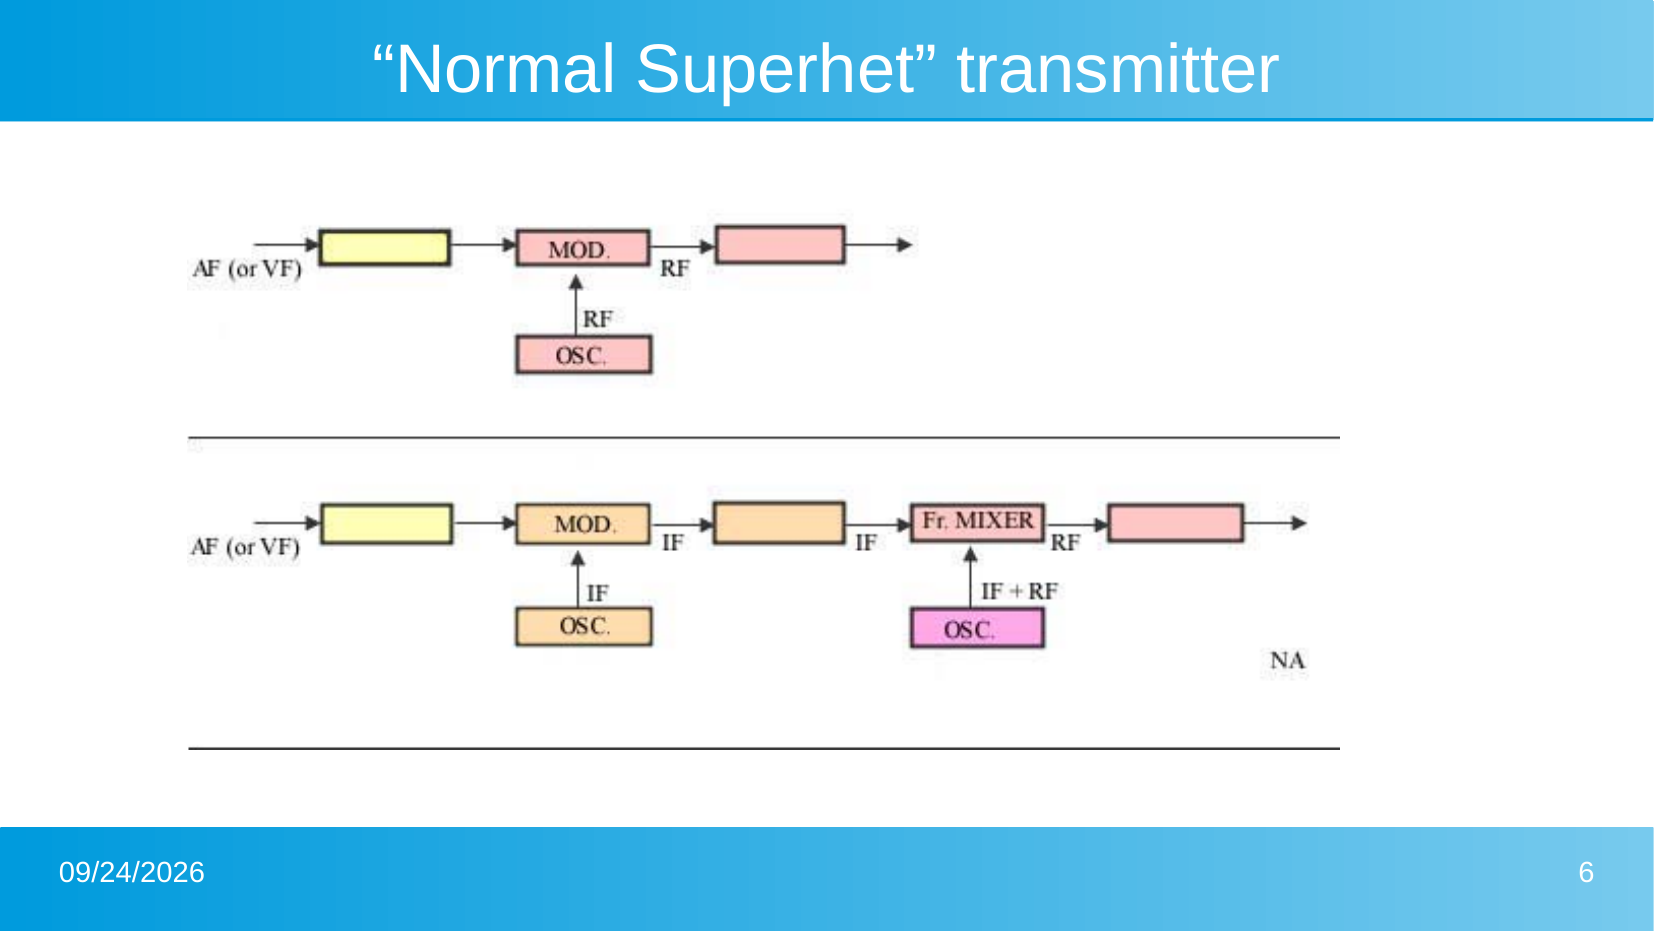

# “Normal Superhet” transmitter
6
Fig 13.12 — Block diagram of a heterodyne filter-type SSB transmitter for multiple frequency operation.
Fig 13.12 — Block diagram of a heterodyne filter-type SSB transmitter for multiple frequency operation.